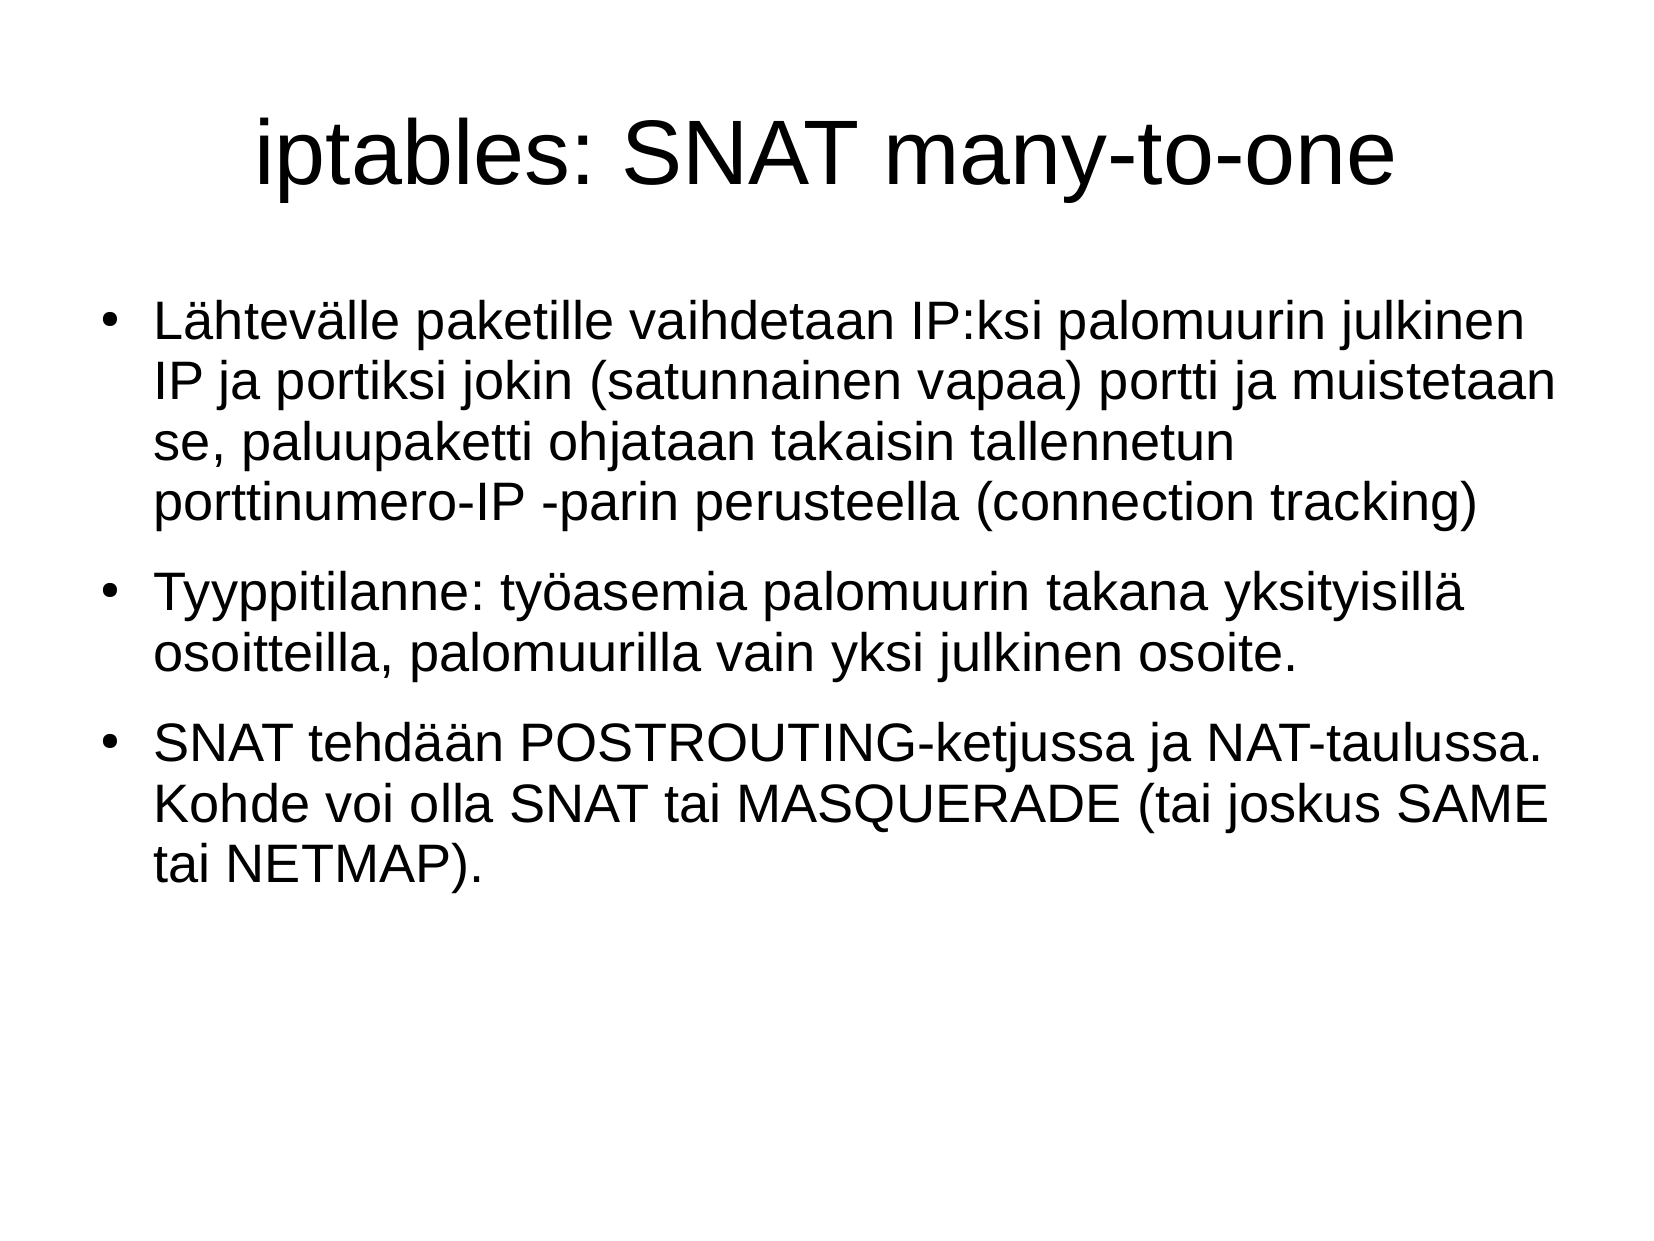

# iptables: SNAT many-to-one
Lähtevälle paketille vaihdetaan IP:ksi palomuurin julkinen IP ja portiksi jokin (satunnainen vapaa) portti ja muistetaan se, paluupaketti ohjataan takaisin tallennetun porttinumero-IP -parin perusteella (connection tracking)
Tyyppitilanne: työasemia palomuurin takana yksityisillä osoitteilla, palomuurilla vain yksi julkinen osoite.
SNAT tehdään POSTROUTING-ketjussa ja NAT-taulussa. Kohde voi olla SNAT tai MASQUERADE (tai joskus SAME tai NETMAP).